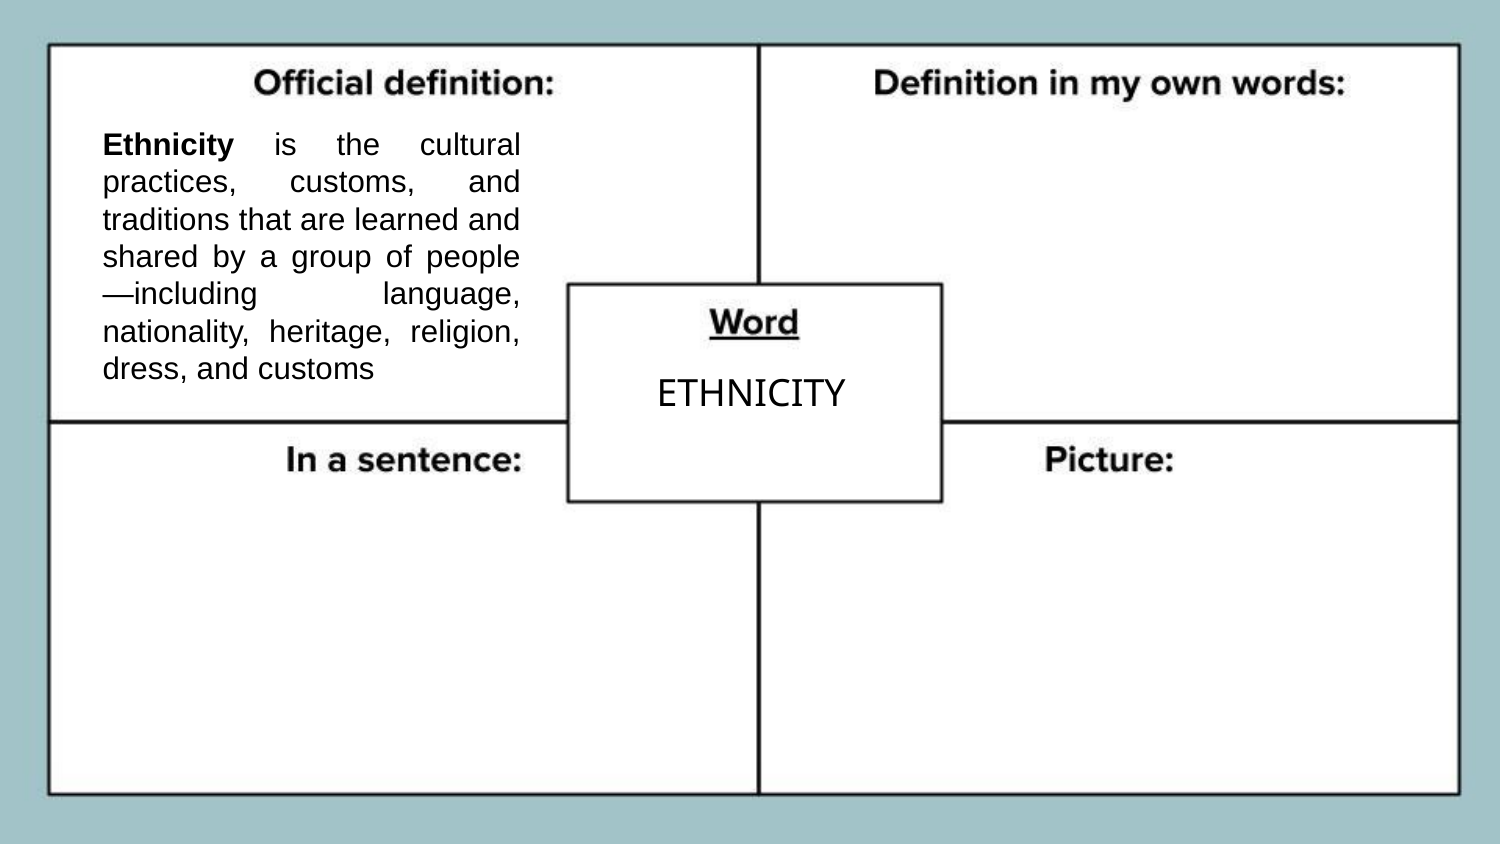

Ethnicity is the cultural practices, customs, and traditions that are learned and shared by a group of people—including language, nationality, heritage, religion, dress, and customs
 ETHNICITY